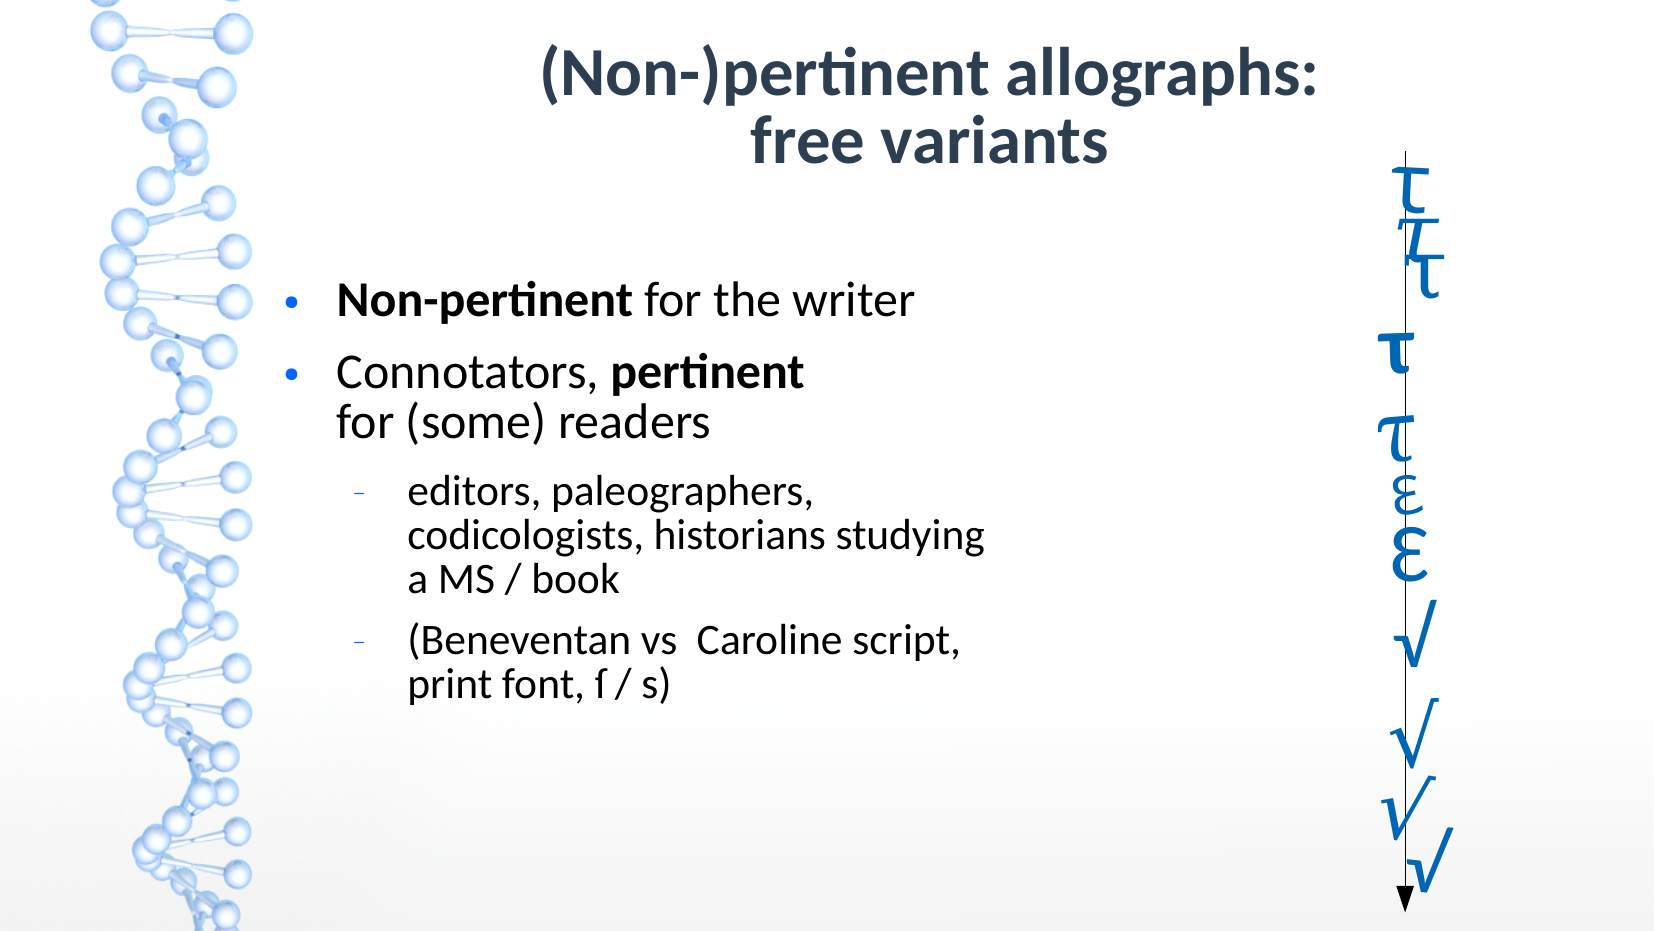

# (Non-)pertinent allographs: free variants
τ
τ
Non-pertinent for the writer
Connotators, pertinent
for (some) readers
editors, paleographers, codicologists, historians studying a MS / book
(Beneventan vs Caroline script, print font, ſ / s)
τ
τ
τ
Ɛ
Ɛ
√
√
√
√